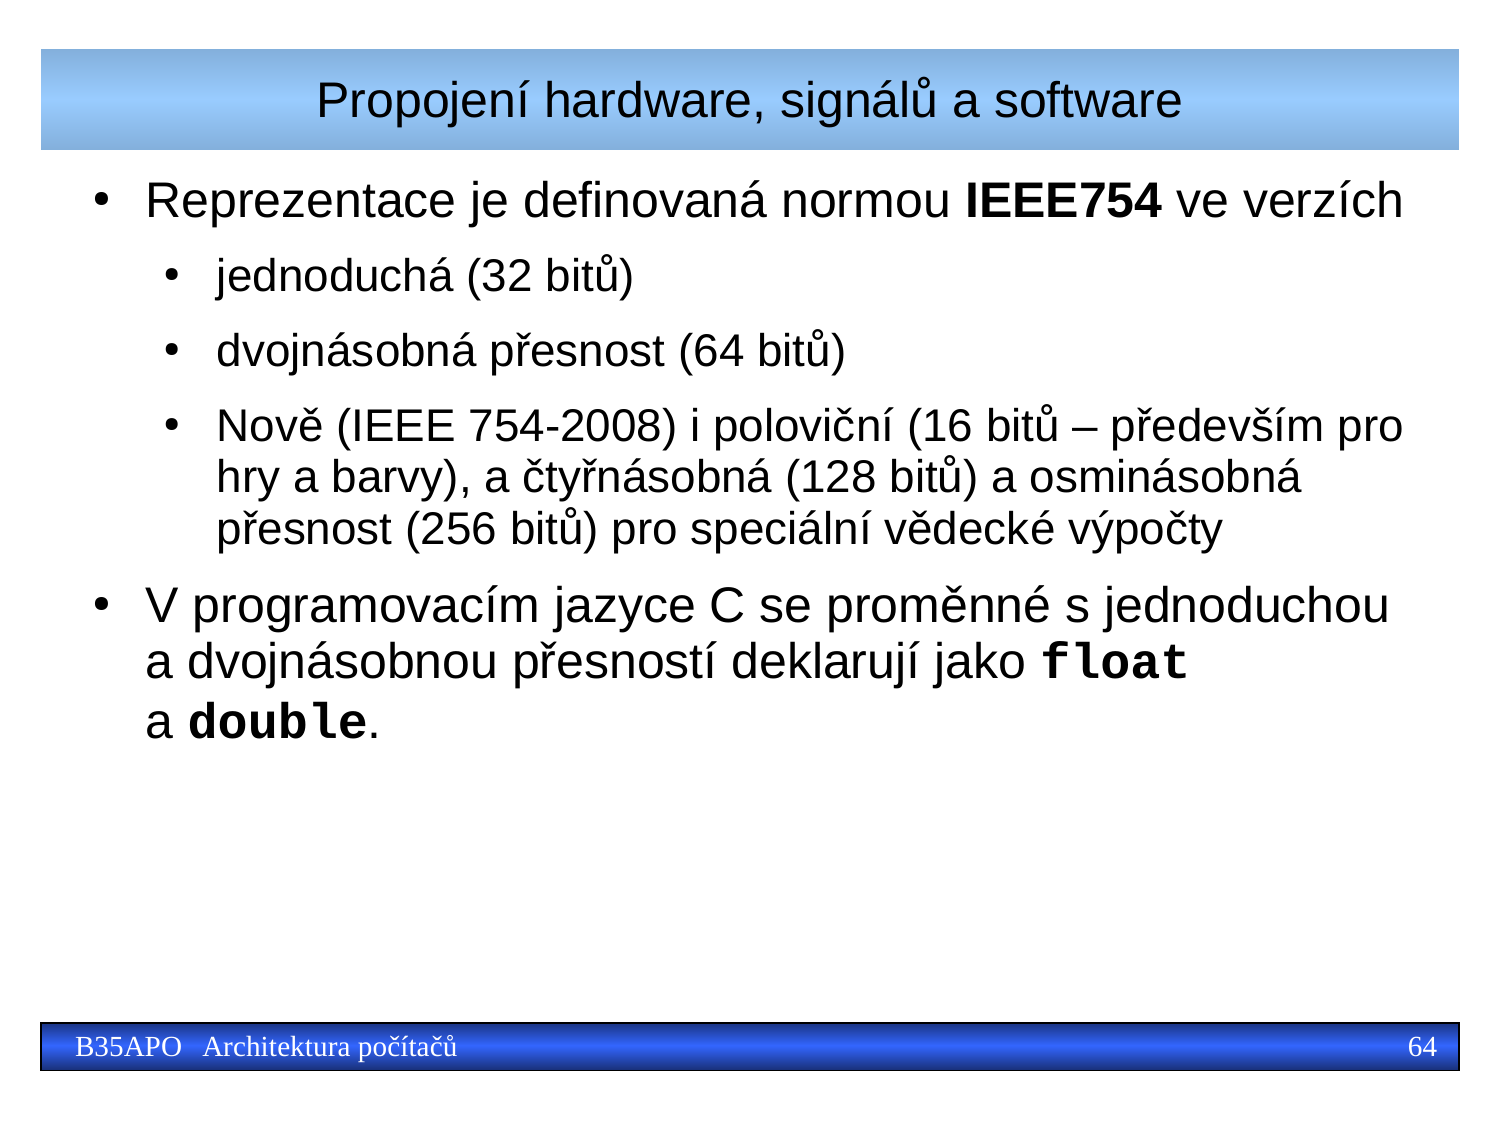

# Propojení hardware, signálů a software
Reprezentace je definovaná normou IEEE754 ve verzích
jednoduchá (32 bitů)
dvojnásobná přesnost (64 bitů)
Nově (IEEE 754-2008) i poloviční (16 bitů – především pro hry a barvy), a čtyřnásobná (128 bitů) a osminásobná přesnost (256 bitů) pro speciální vědecké výpočty
V programovacím jazyce C se proměnné s jednoduchou a dvojnásobnou přesností deklarují jako float a double.
B35APO Architektura počítačů
64